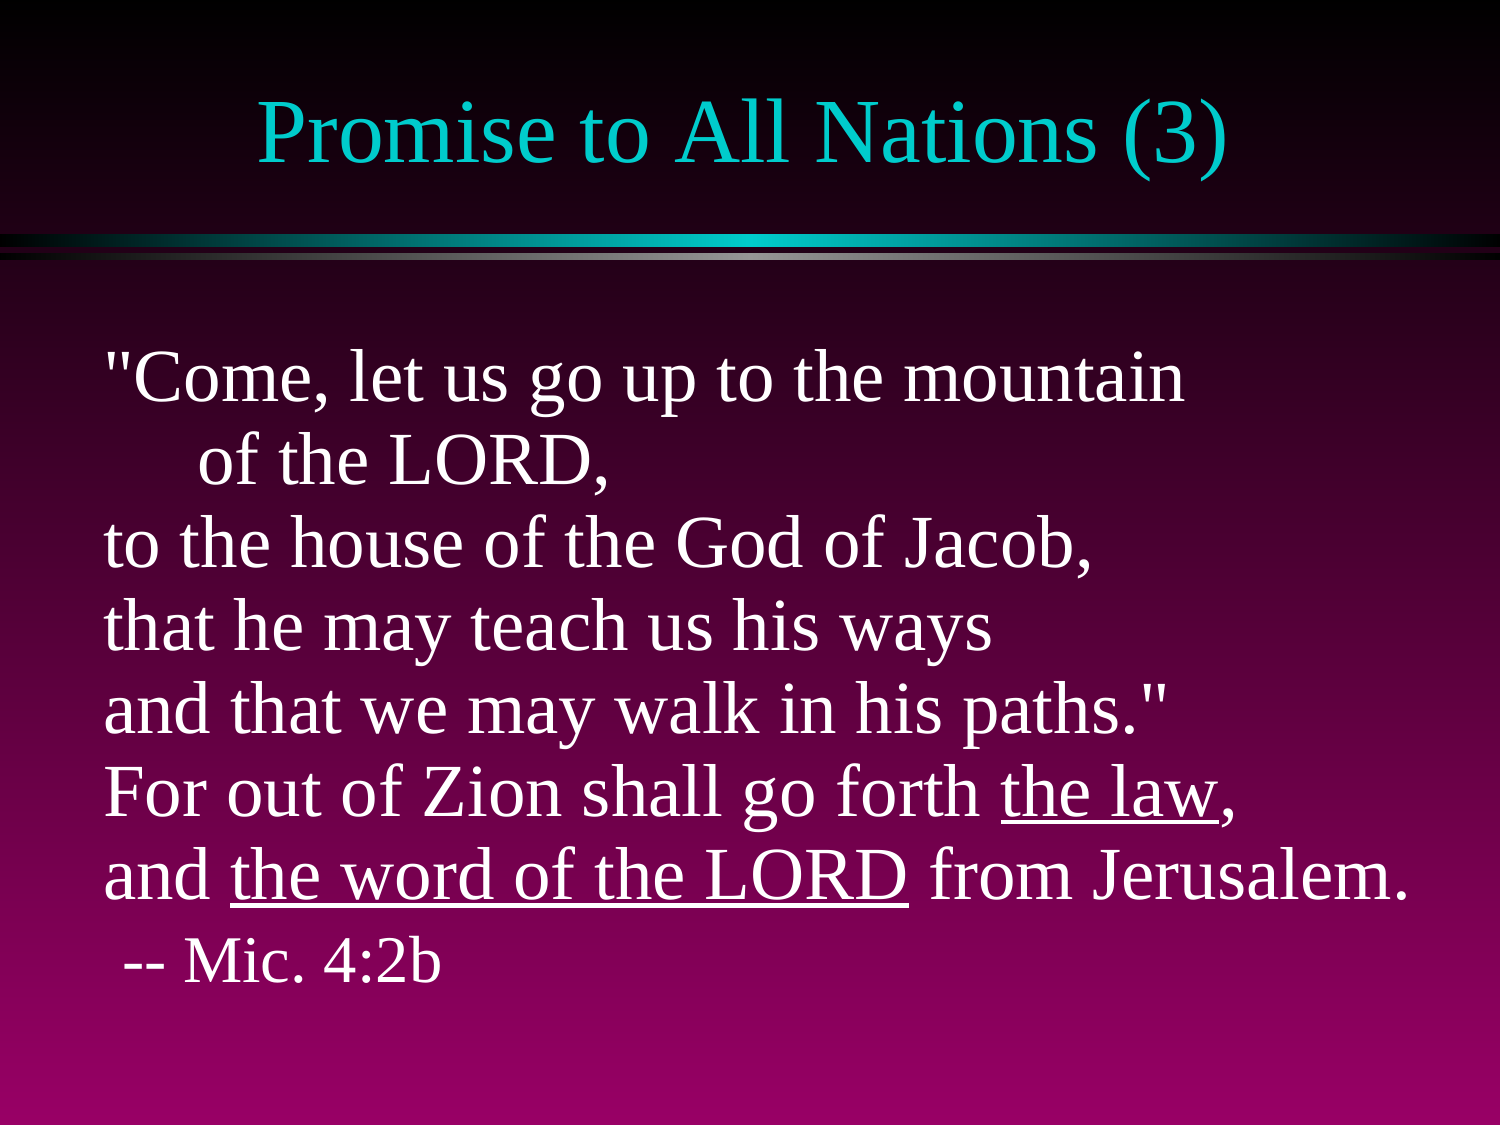

# Promise to All Nations (3)
"Come, let us go up to the mountain
 of the LORD,
to the house of the God of Jacob,
that he may teach us his ways
and that we may walk in his paths."
For out of Zion shall go forth the law,
and the word of the LORD from Jerusalem.
 -- Mic. 4:2b